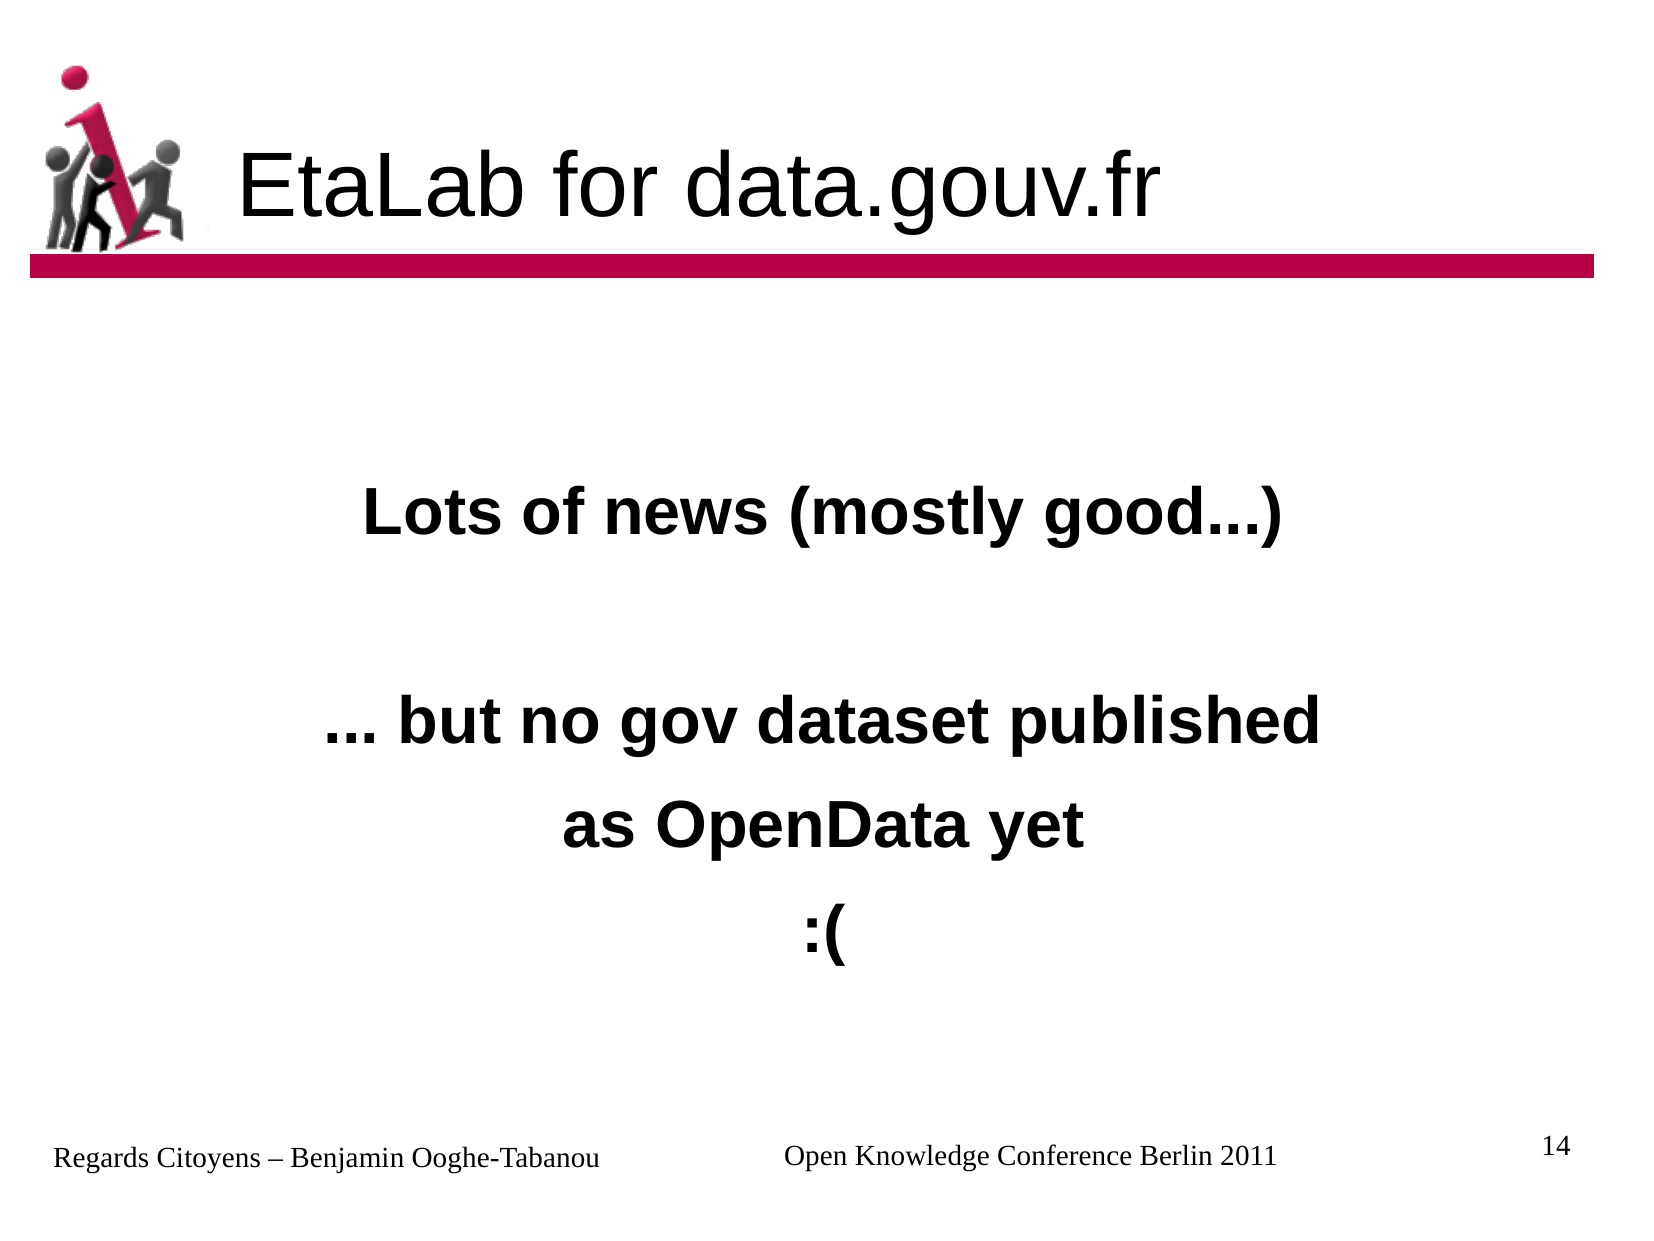

# EtaLab for data.gouv.fr
Lots of news (mostly good...)
... but no gov dataset published
as OpenData yet
:(
14
Benjamin Ooghe-Tabanou - Open Knowledge Conference Berlin 2011